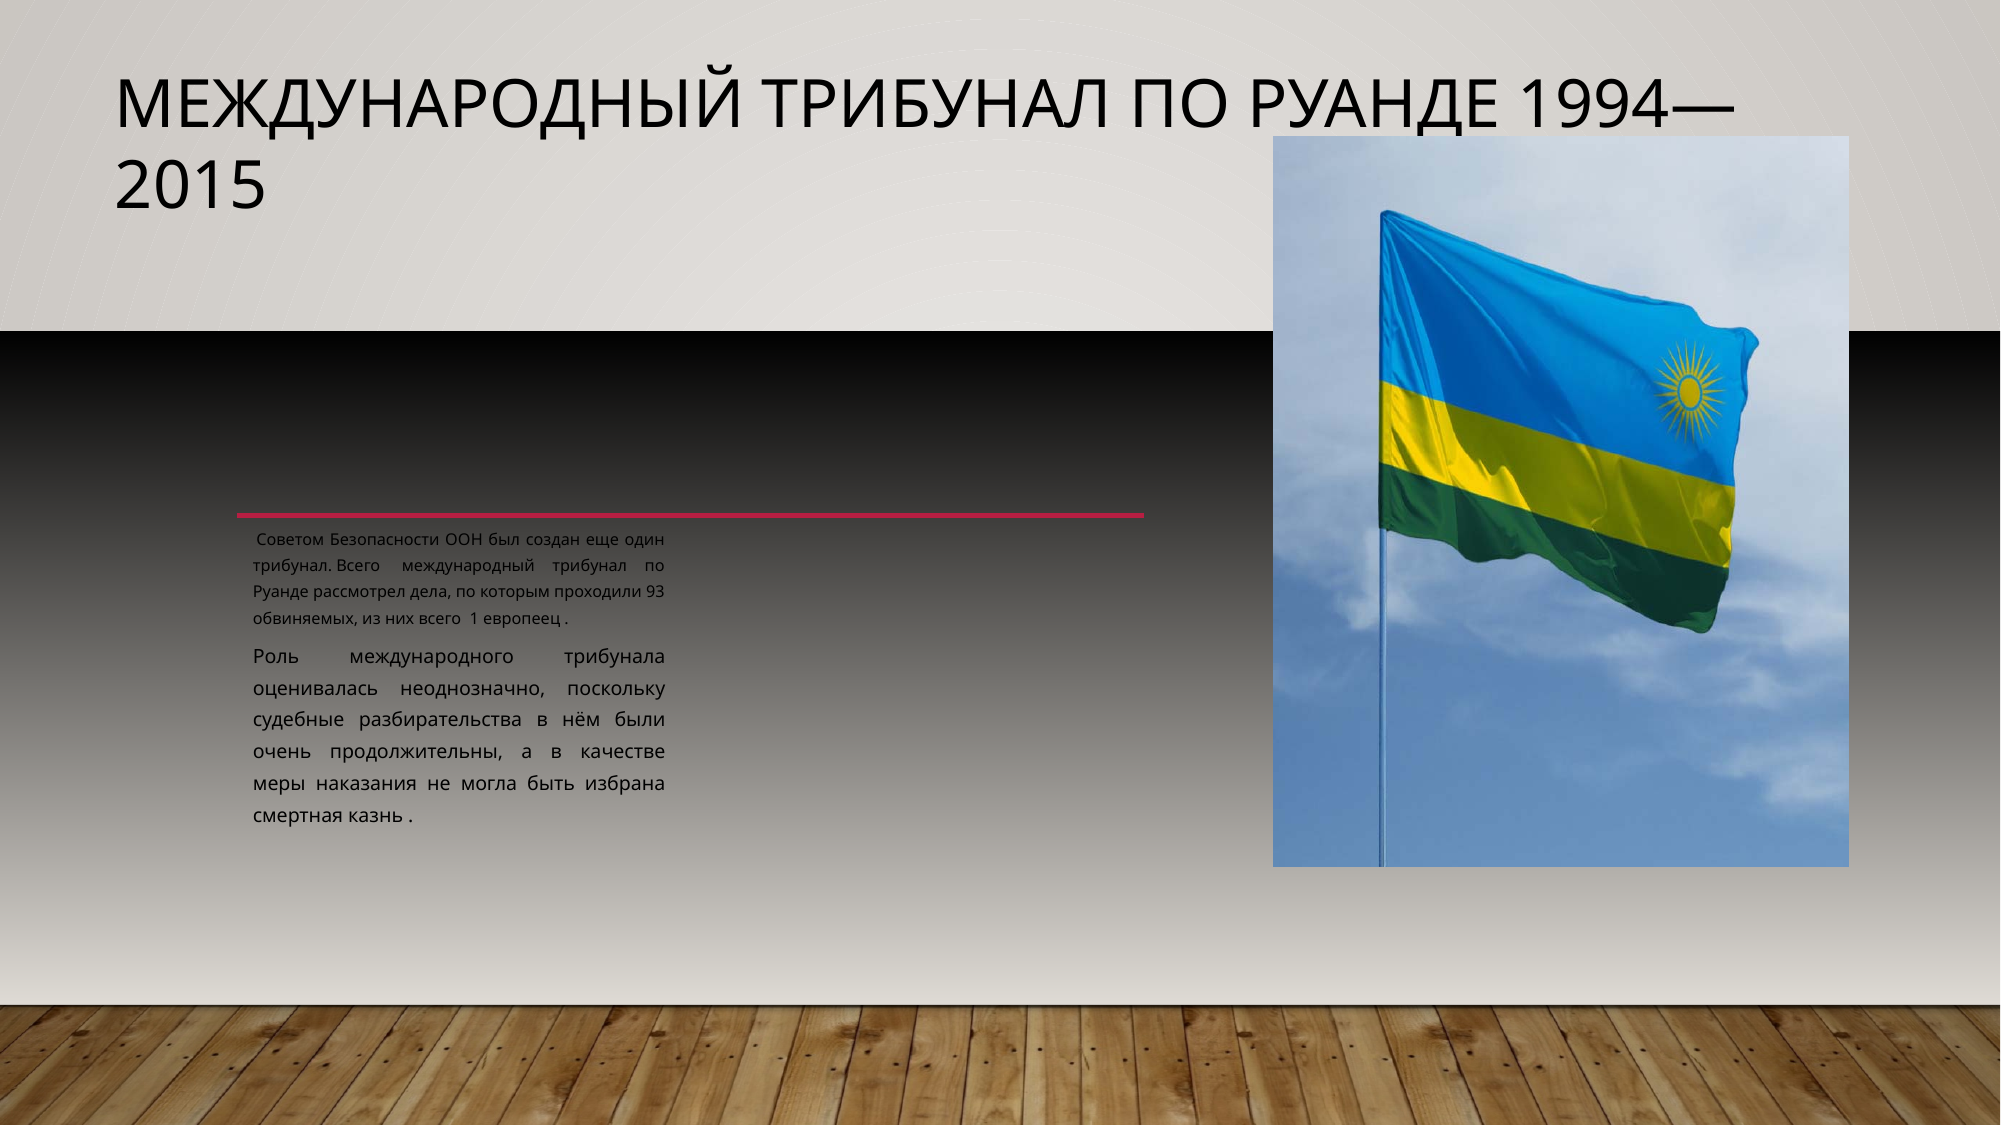

# Международный трибунал по Руанде 1994—2015
 Советом Безопасности ООН был создан еще один трибунал. Всего  международный трибунал по Руанде рассмотрел дела, по которым проходили 93 обвиняемых, из них всего  1 европеец .
Роль международного трибунала оценивалась неоднозначно, поскольку судебные разбирательства в нём были очень продолжительны, а в качестве меры наказания не могла быть избрана смертная казнь .